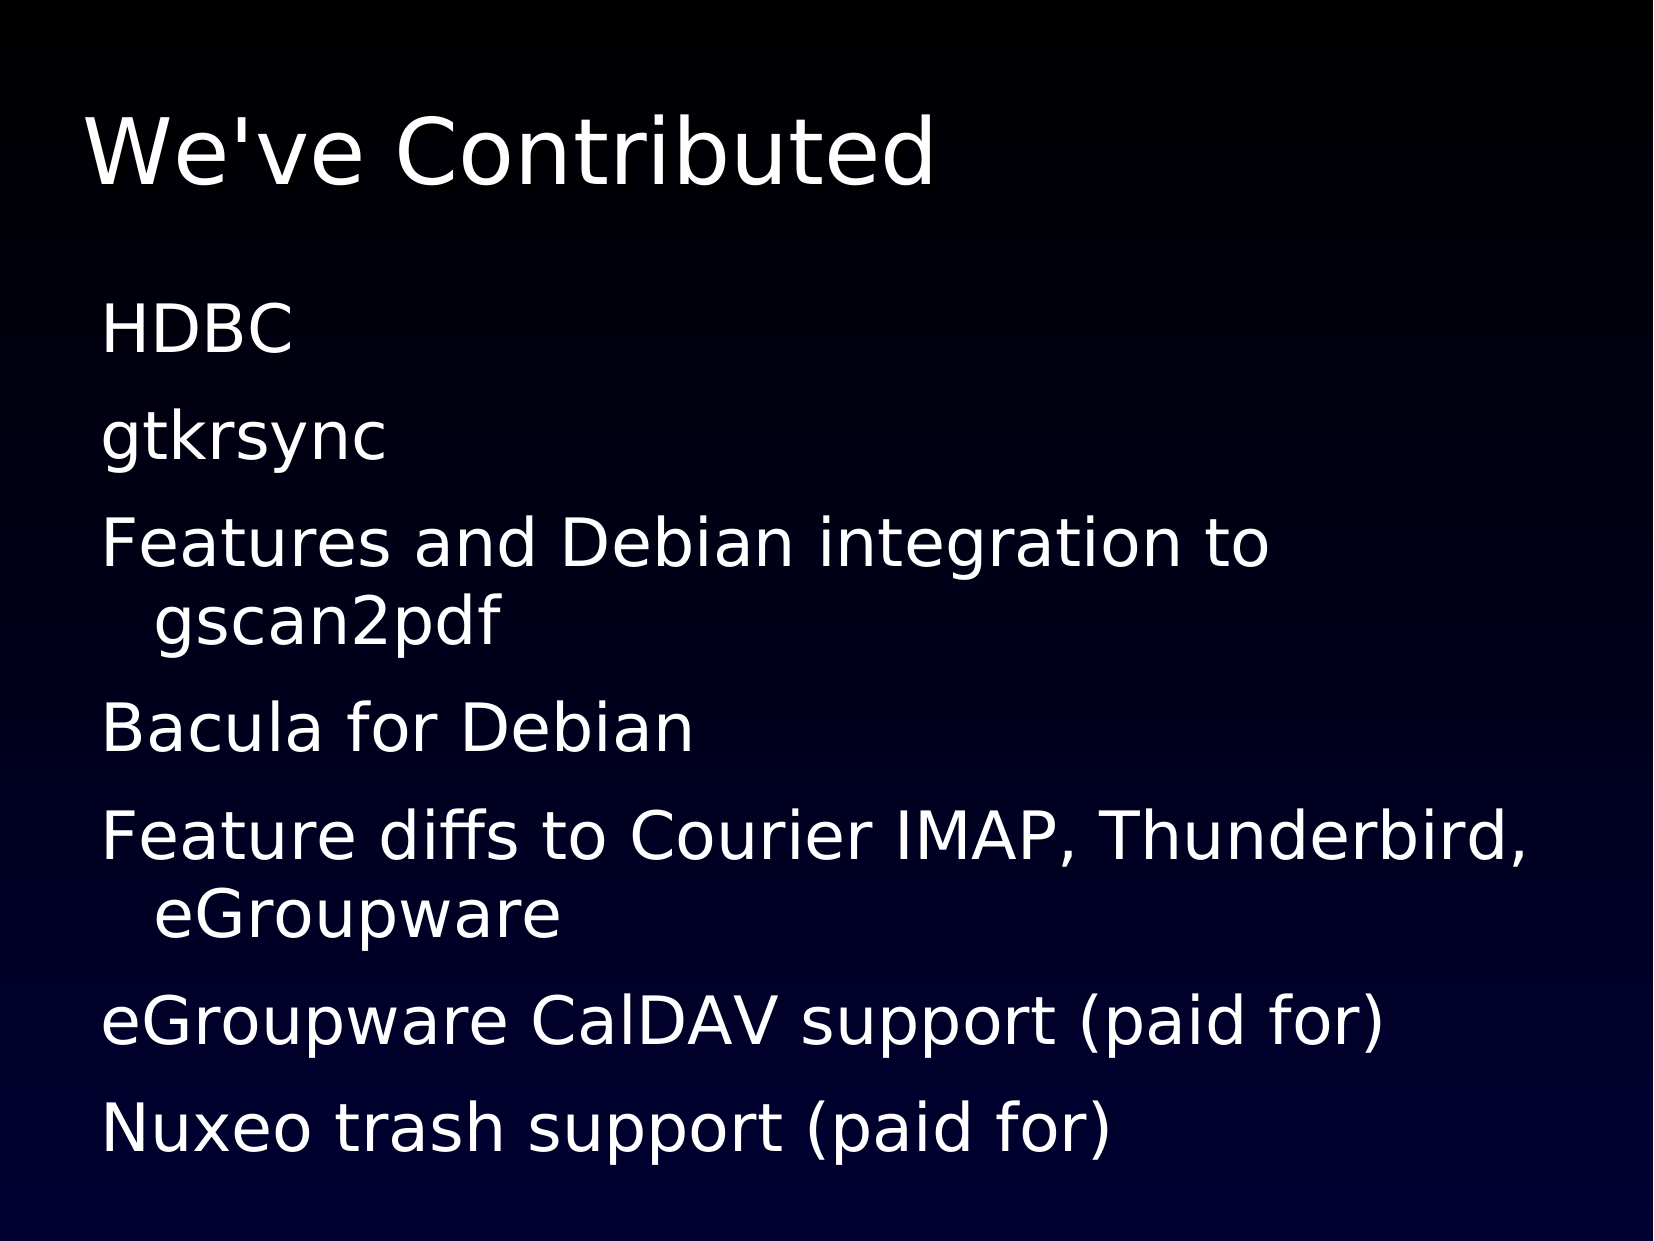

# We've Contributed
HDBC
gtkrsync
Features and Debian integration to gscan2pdf
Bacula for Debian
Feature diffs to Courier IMAP, Thunderbird, eGroupware
eGroupware CalDAV support (paid for)
Nuxeo trash support (paid for)